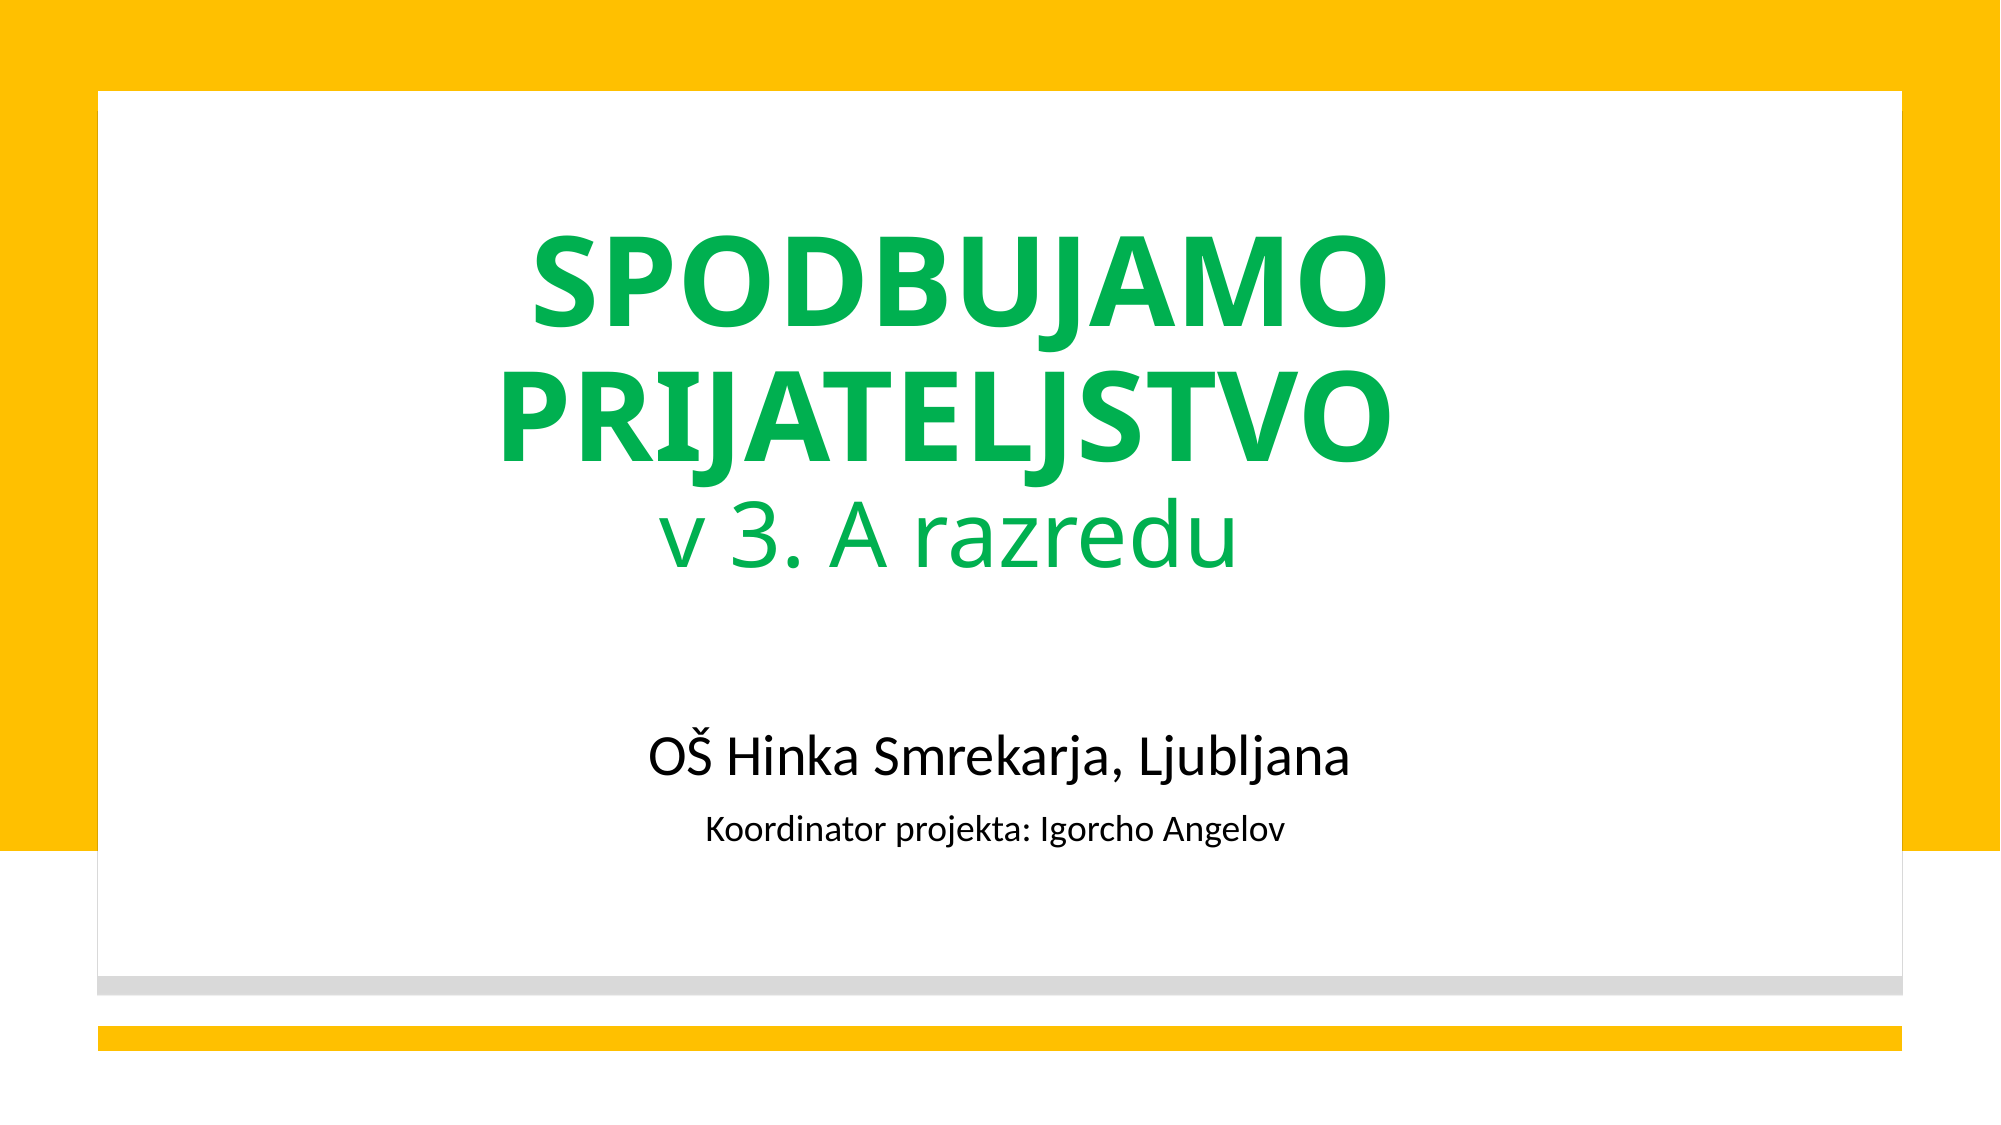

# SPODBUJAMO PRIJATELJSTVO v 3. A razredu
OŠ Hinka Smrekarja, Ljubljana
Koordinator projekta: Igorcho Angelov